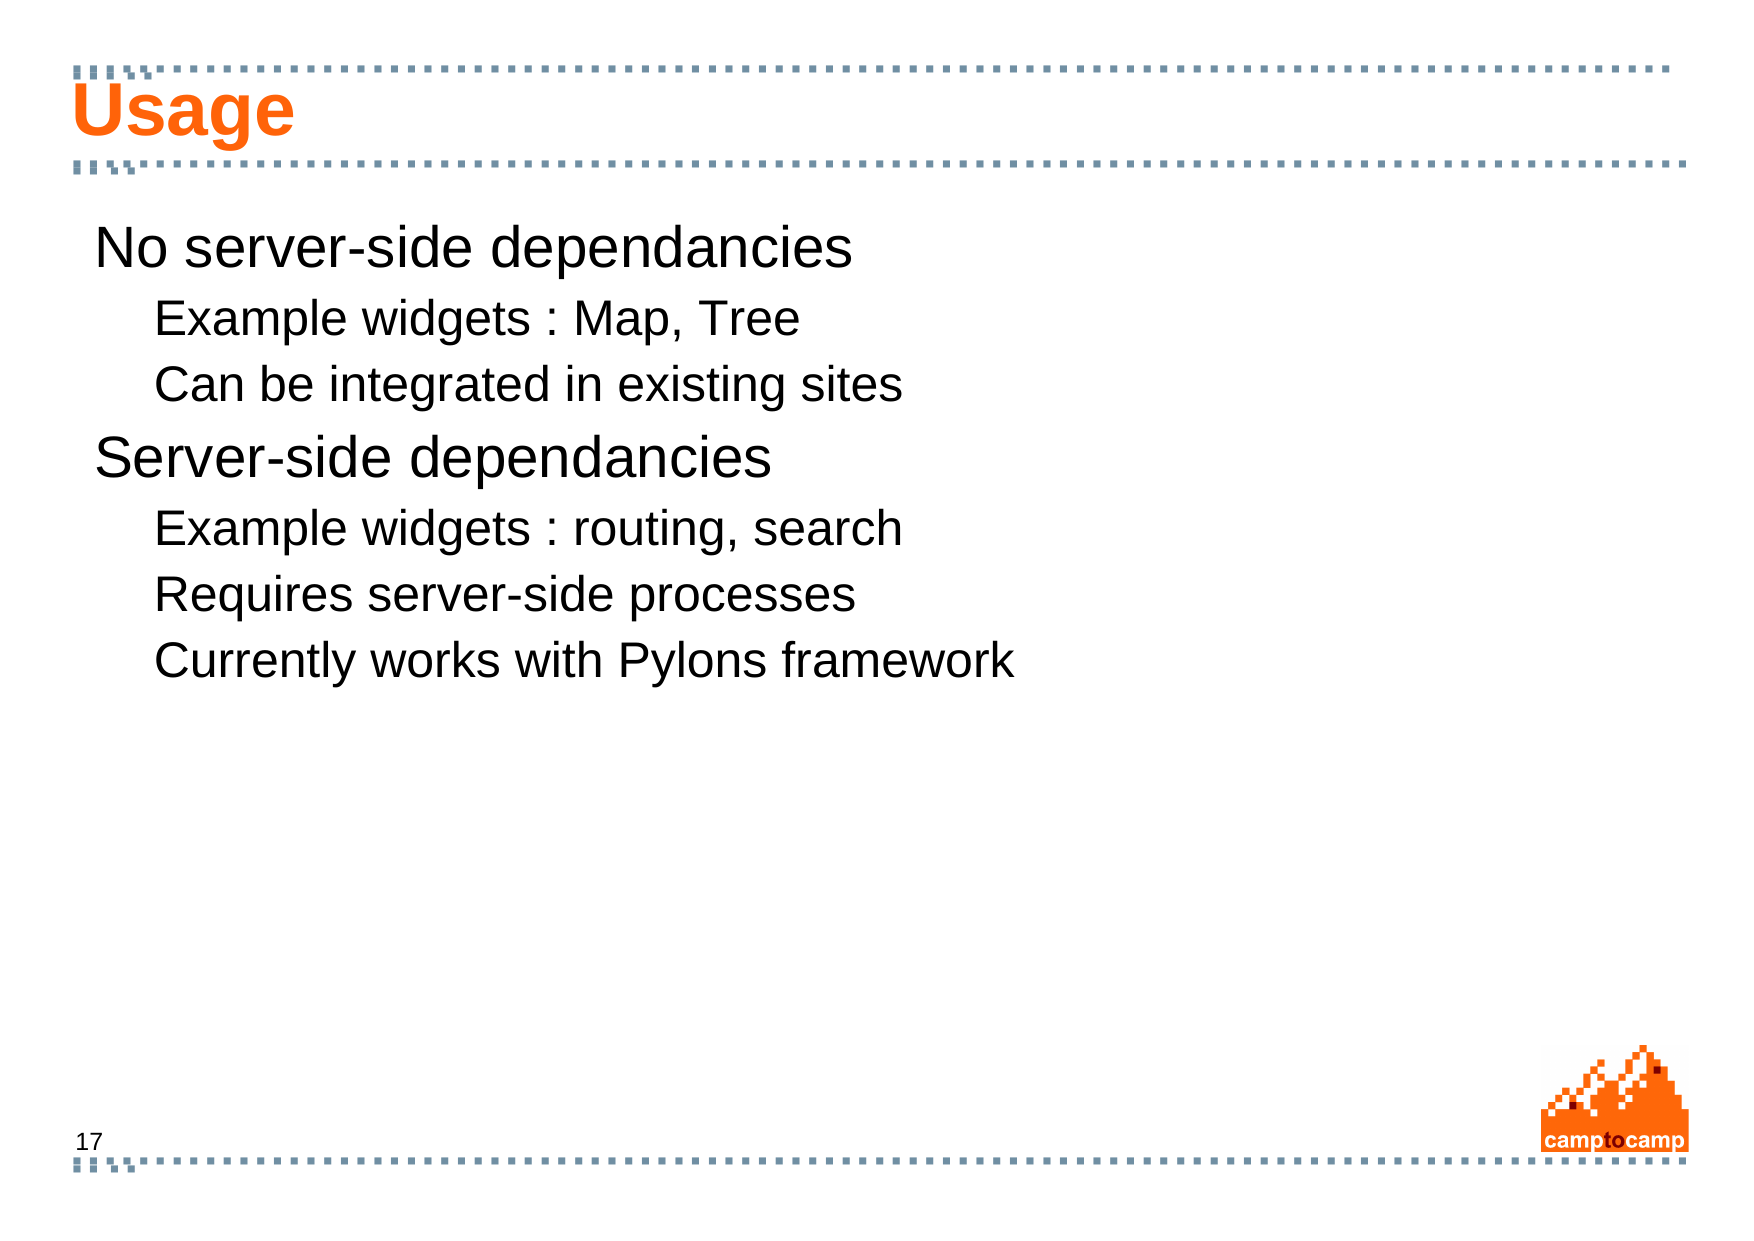

# Usage
No server-side dependancies
Example widgets : Map, Tree
Can be integrated in existing sites
Server-side dependancies
Example widgets : routing, search
Requires server-side processes
Currently works with Pylons framework
17